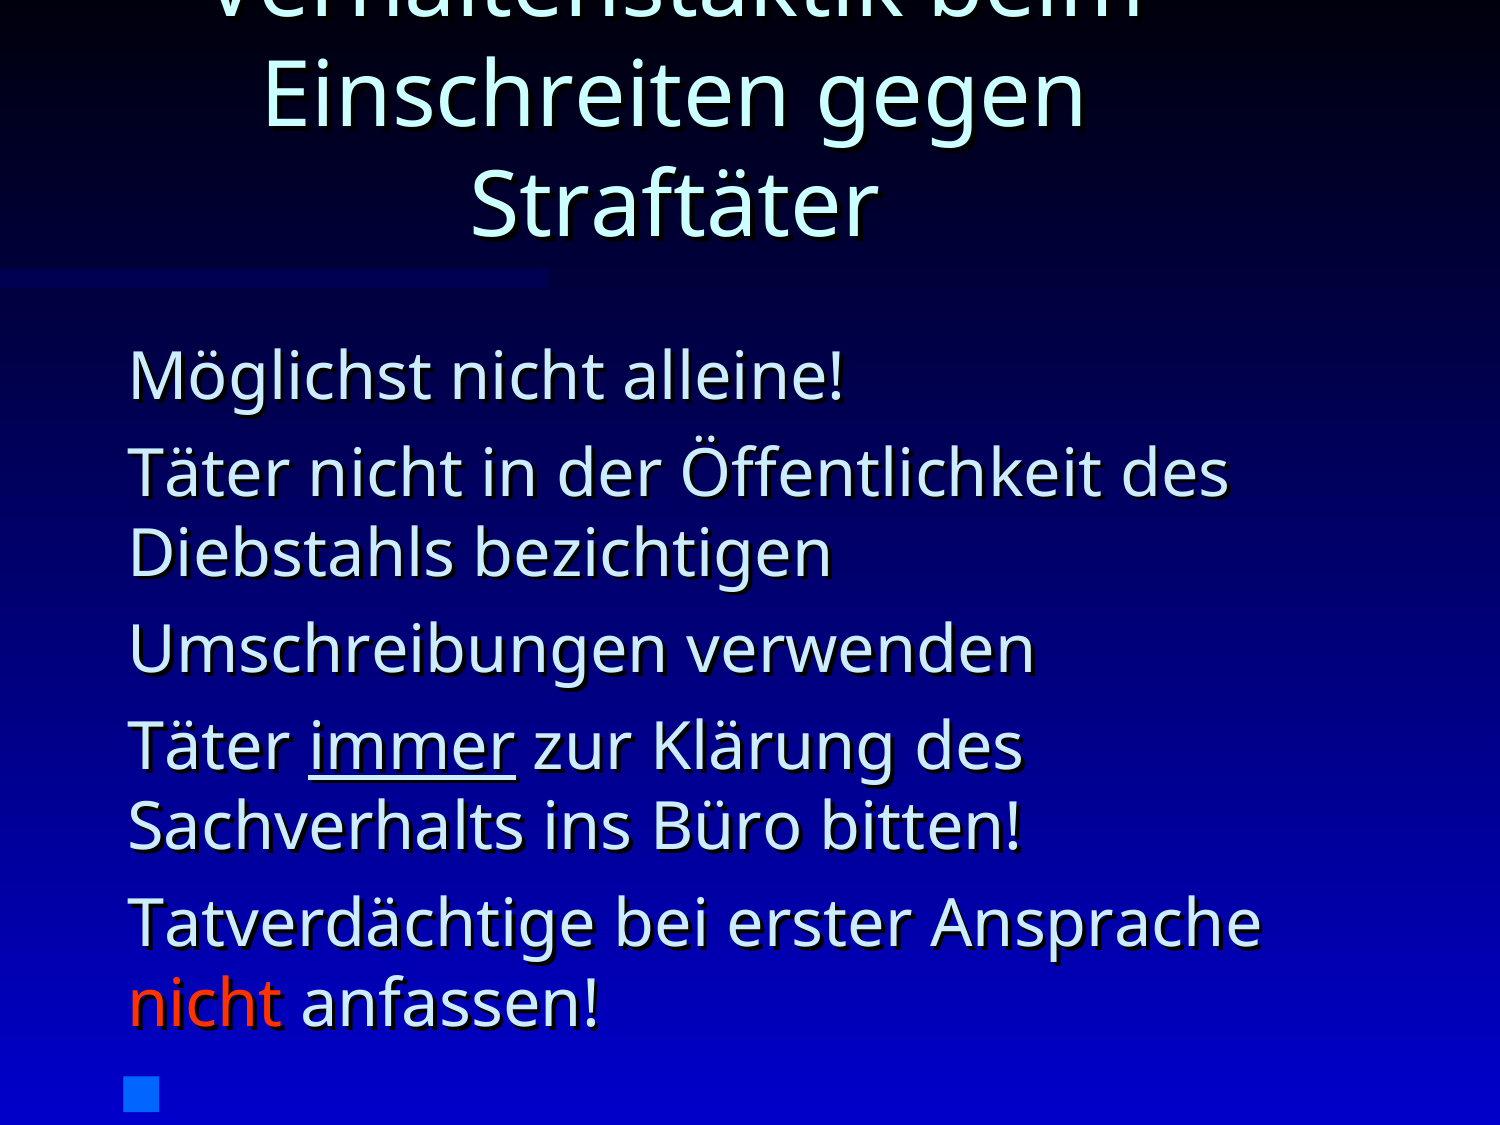

# Verhaltenstaktik beim Einschreiten gegen Straftäter
Möglichst nicht alleine!
Täter nicht in der Öffentlichkeit des Diebstahls bezichtigen
Umschreibungen verwenden
Täter immer zur Klärung des Sachverhalts ins Büro bitten!
Tatverdächtige bei erster Ansprache nicht anfassen!